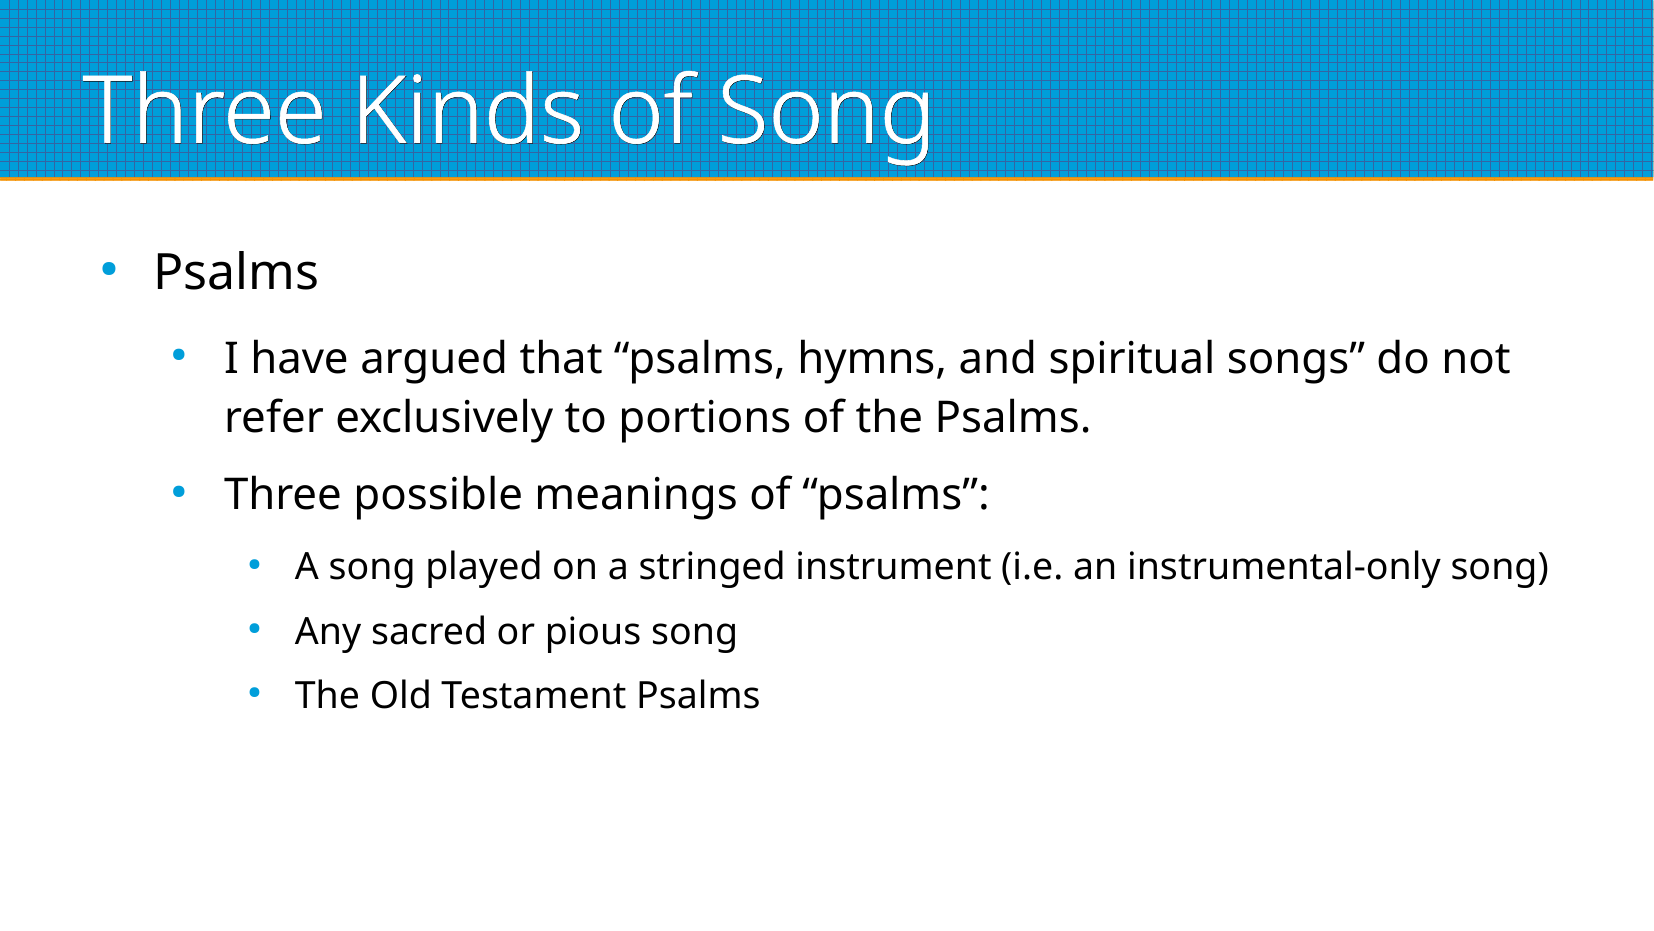

# Three Kinds of Song
Psalms
I have argued that “psalms, hymns, and spiritual songs” do not refer exclusively to portions of the Psalms.
Three possible meanings of “psalms”:
A song played on a stringed instrument (i.e. an instrumental-only song)
Any sacred or pious song
The Old Testament Psalms